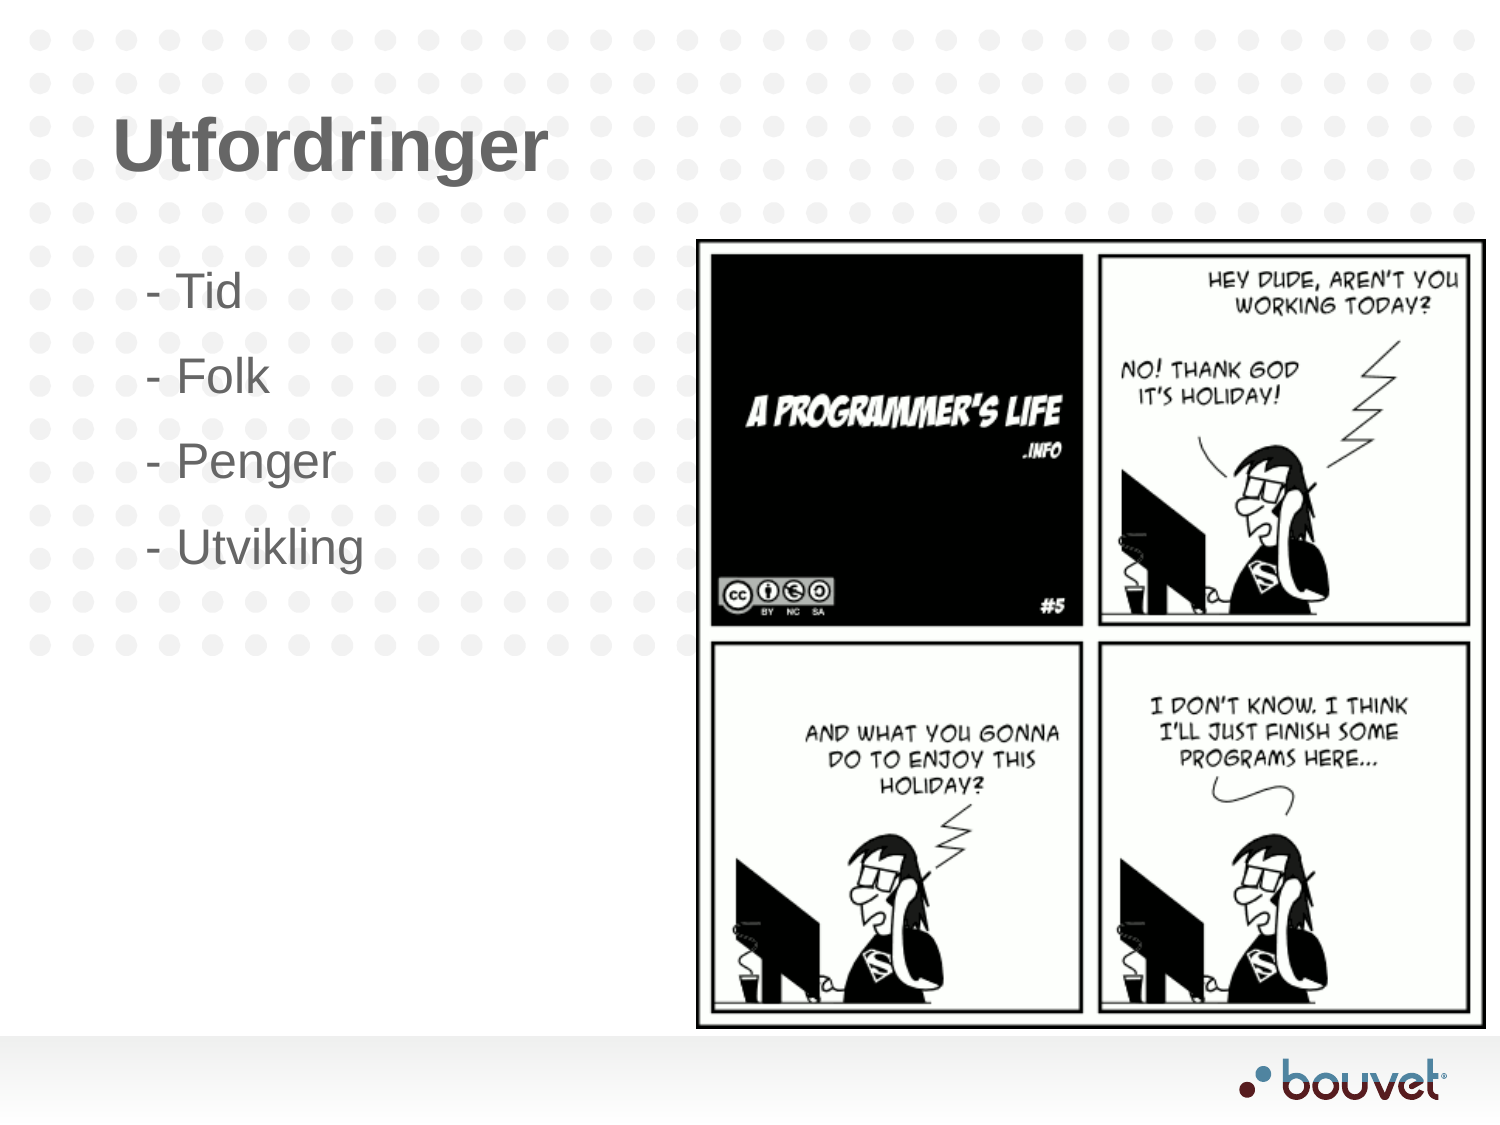

# Utfordringer
- Tid
- Folk
- Penger
- Utvikling